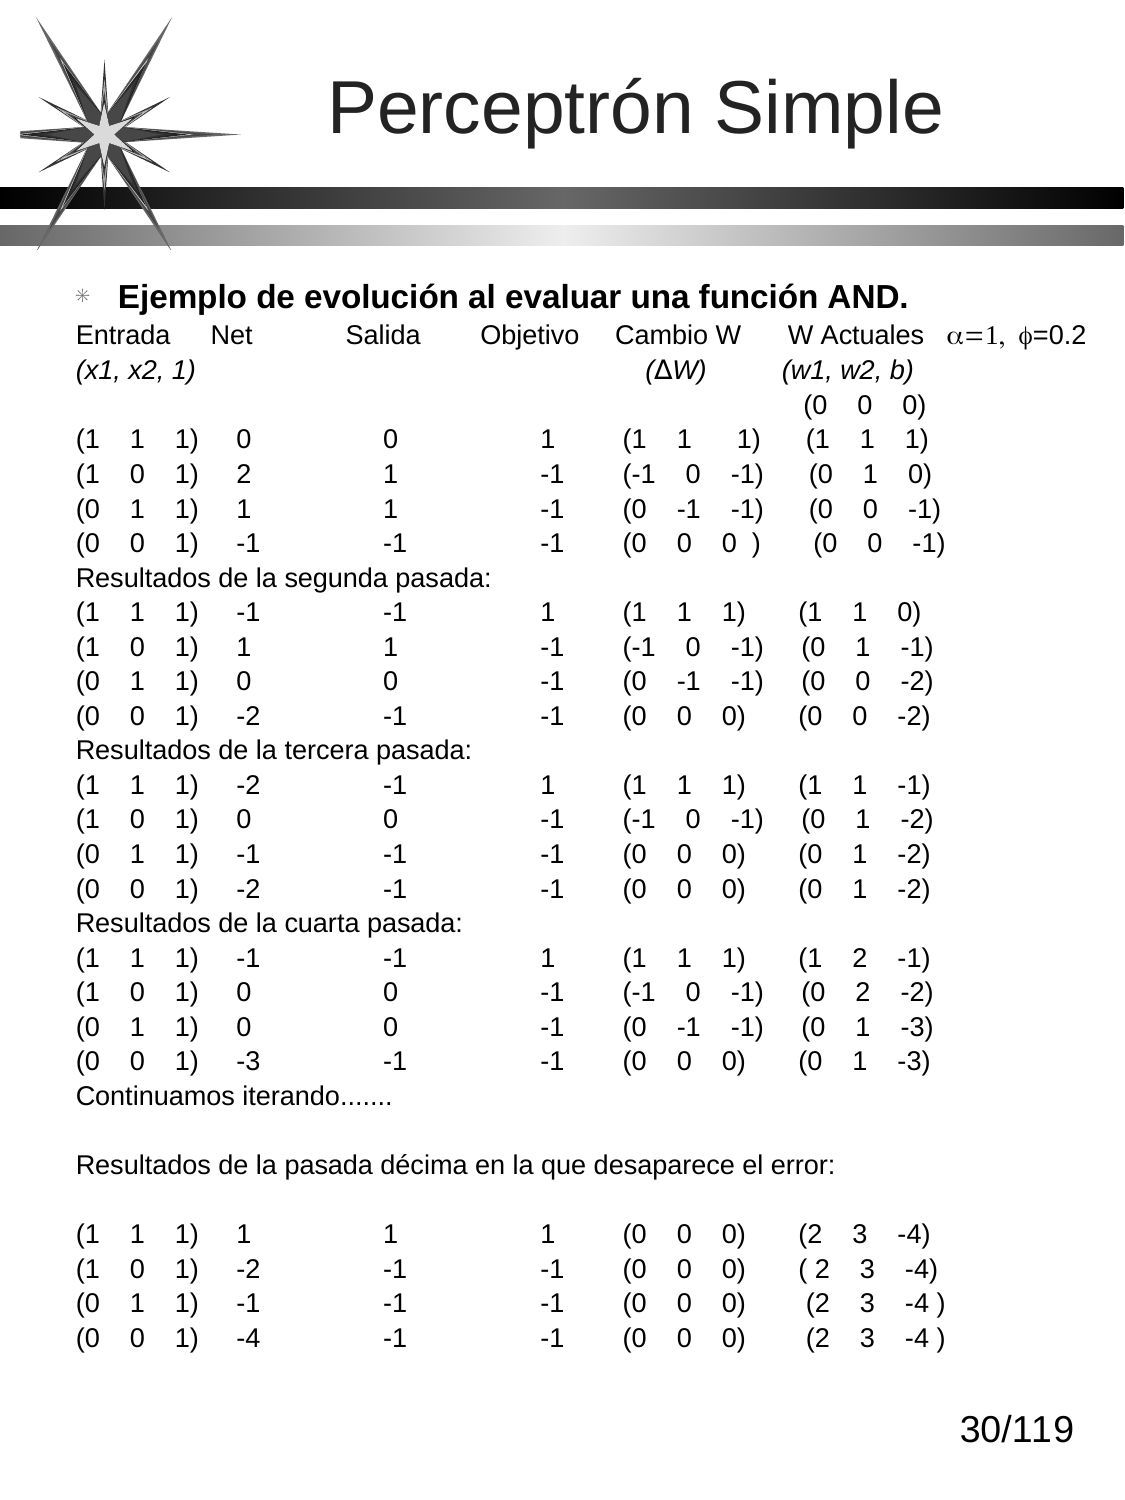

# Perceptrón Simple
Ejemplo de evolución al evaluar una función AND.
Entrada	Net	Salida	Objetivo	Cambio W	 W Actuales =0.2
(x1, x2, 1)				 (∆W) (w1, w2, b)
 (0 0 0)
(1 1 1) 0 	 0 	 1 	 (1 1 1) (1 1 1)
(1 0 1) 2 	 1 	 -1 	 (-1 0 -1) (0 1 0)
(0 1 1) 1 	 1 	 -1 	 (0 -1 -1) (0 0 -1)
(0 0 1) -1 	 -1 	 -1 	 (0 0 0 ) (0 0 -1)
Resultados de la segunda pasada:
(1 1 1) -1 	 -1 	 1 	 (1 1 1) (1 1 0)
(1 0 1) 1 	 1 	 -1 	 (-1 0 -1) (0 1 -1)
(0 1 1) 0 	 0 	 -1 	 (0 -1 -1) (0 0 -2)
(0 0 1) -2 	 -1 	 -1 	 (0 0 0) (0 0 -2)
Resultados de la tercera pasada:
(1 1 1) -2 	 -1 	 1 	 (1 1 1) (1 1 -1)
(1 0 1) 0 	 0 	 -1 	 (-1 0 -1) (0 1 -2)
(0 1 1) -1 	 -1 	 -1 	 (0 0 0) (0 1 -2)
(0 0 1) -2 	 -1 	 -1 	 (0 0 0) (0 1 -2)
Resultados de la cuarta pasada:
(1 1 1) -1 	 -1 	 1 	 (1 1 1) (1 2 -1)
(1 0 1) 0 	 0 	 -1 	 (-1 0 -1) (0 2 -2)
(0 1 1) 0 	 0 	 -1 	 (0 -1 -1) (0 1 -3)
(0 0 1) -3 	 -1 	 -1 	 (0 0 0) (0 1 -3)
Continuamos iterando.......
Resultados de la pasada décima en la que desaparece el error:
(1 1 1) 1 	 1 	 1 	 (0 0 0) (2 3 -4)
(1 0 1) -2 	 -1 	 -1 	 (0 0 0) ( 2 3 -4)
(0 1 1) -1 	 -1 	 -1 	 (0 0 0) (2 3 -4 )
(0 0 1) -4 	 -1 	 -1 	 (0 0 0) (2 3 -4 )